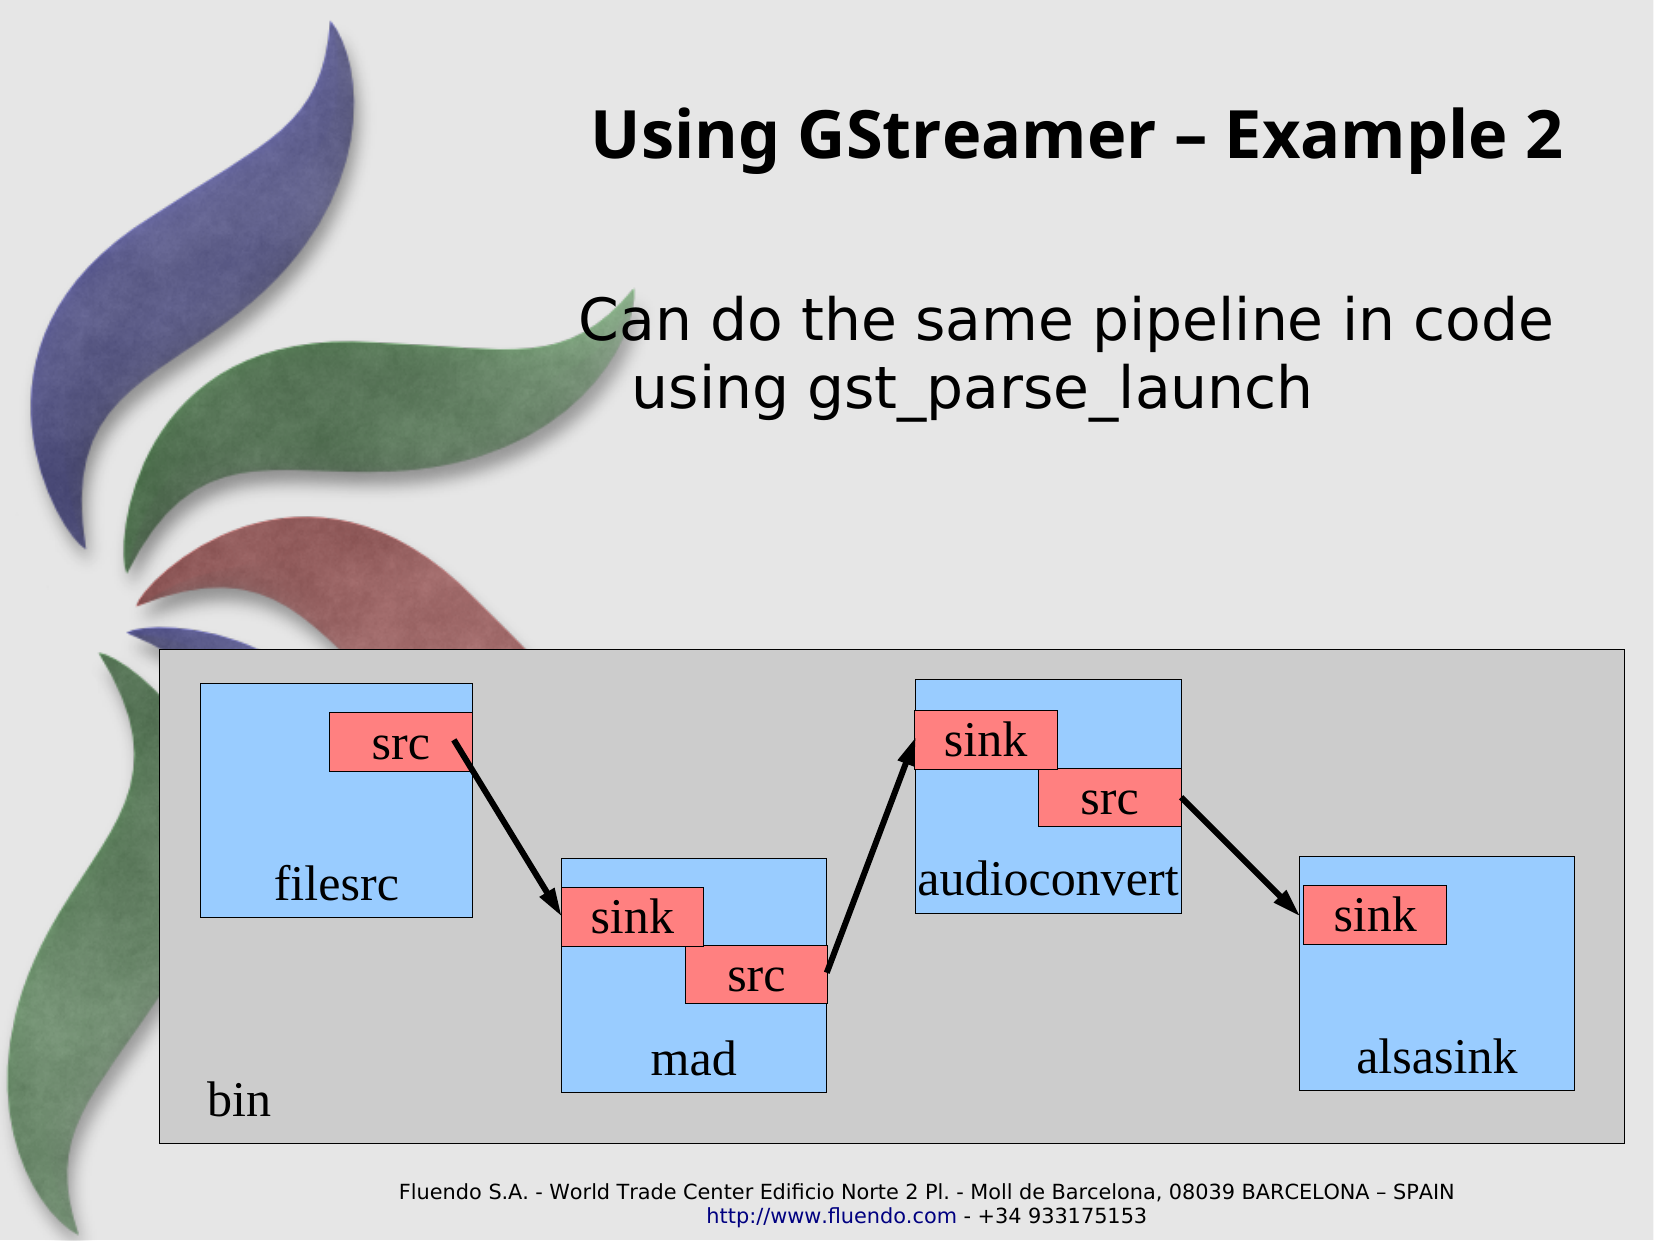

# Using GStreamer – Example 2
Can do the same pipeline in code using gst_parse_launch
mad
audioconvert
filesrc
sink
src
src
alsasink
mad
sink
sink
src
bin